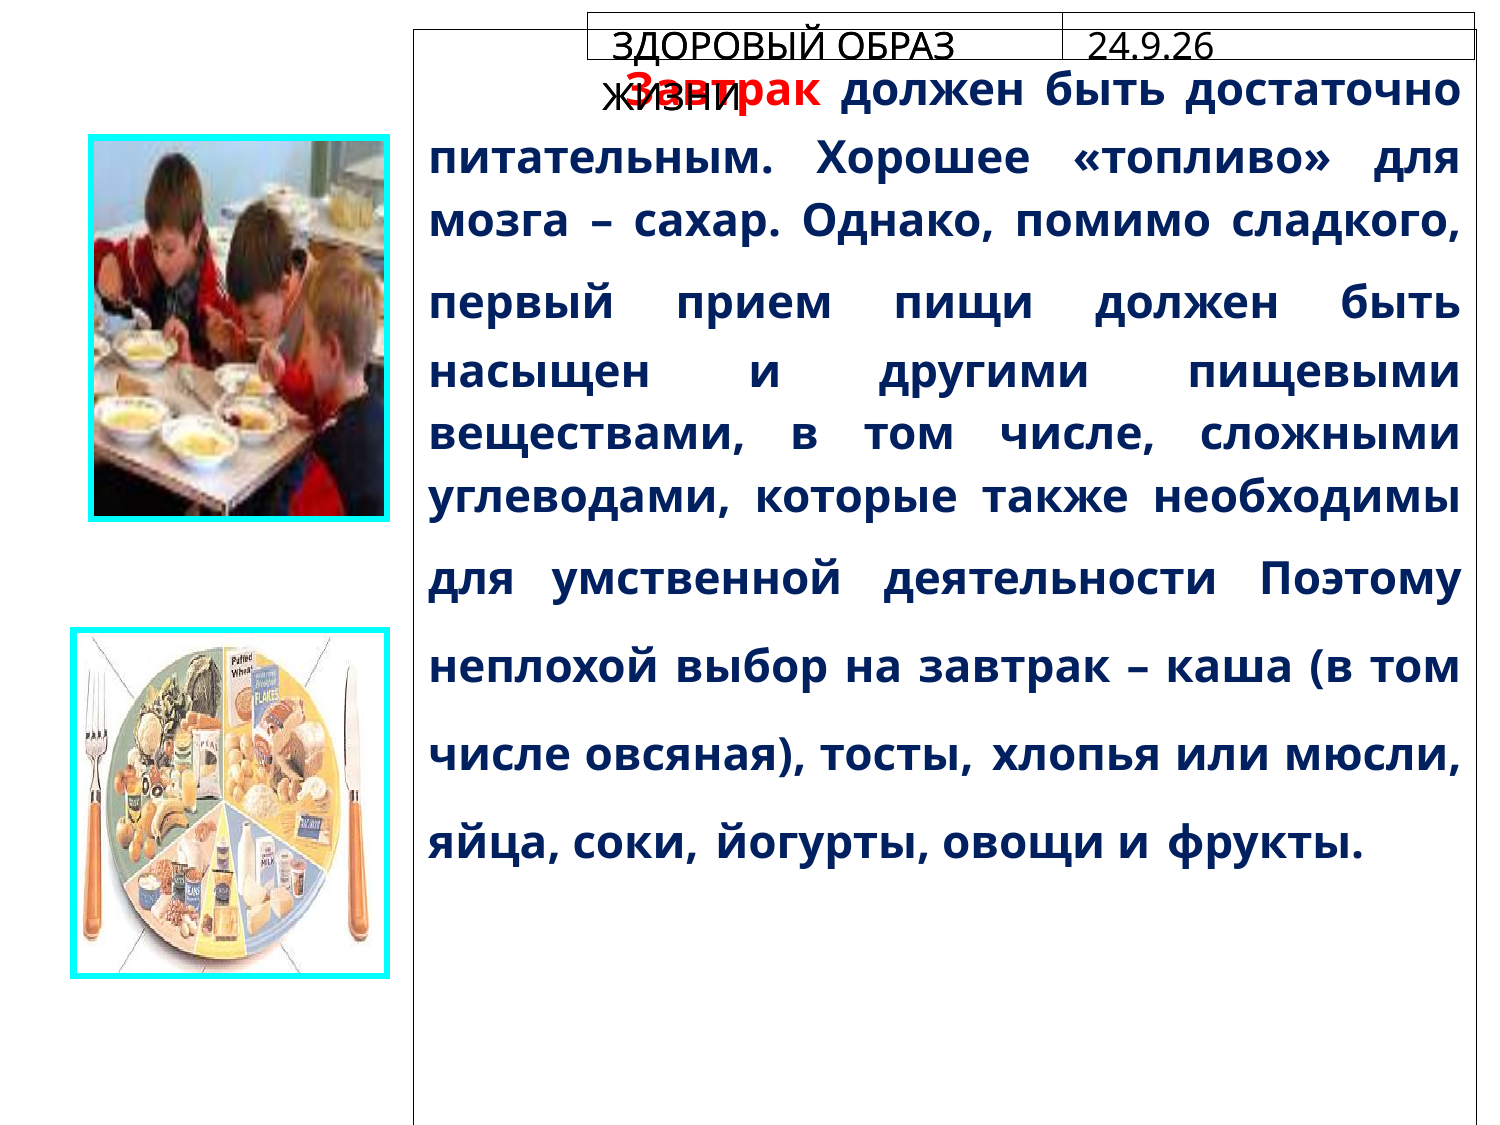

<footer>ЗДОРОВЫЙ ОБРАЗ ЖИЗНИ
# Завтрак должен быть достаточно питательным. Хорошее «топливо» для мозга – сахар. Однако, помимо сладкого, первый прием пищи должен быть насыщен и другими пищевыми веществами, в том числе, сложными углеводами, которые также необходимы для умственной деятельности Поэтому неплохой выбор на завтрак – каша (в том числе овсяная), тосты, хлопья или мюсли, яйца, соки, йогурты, овощи и фрукты.